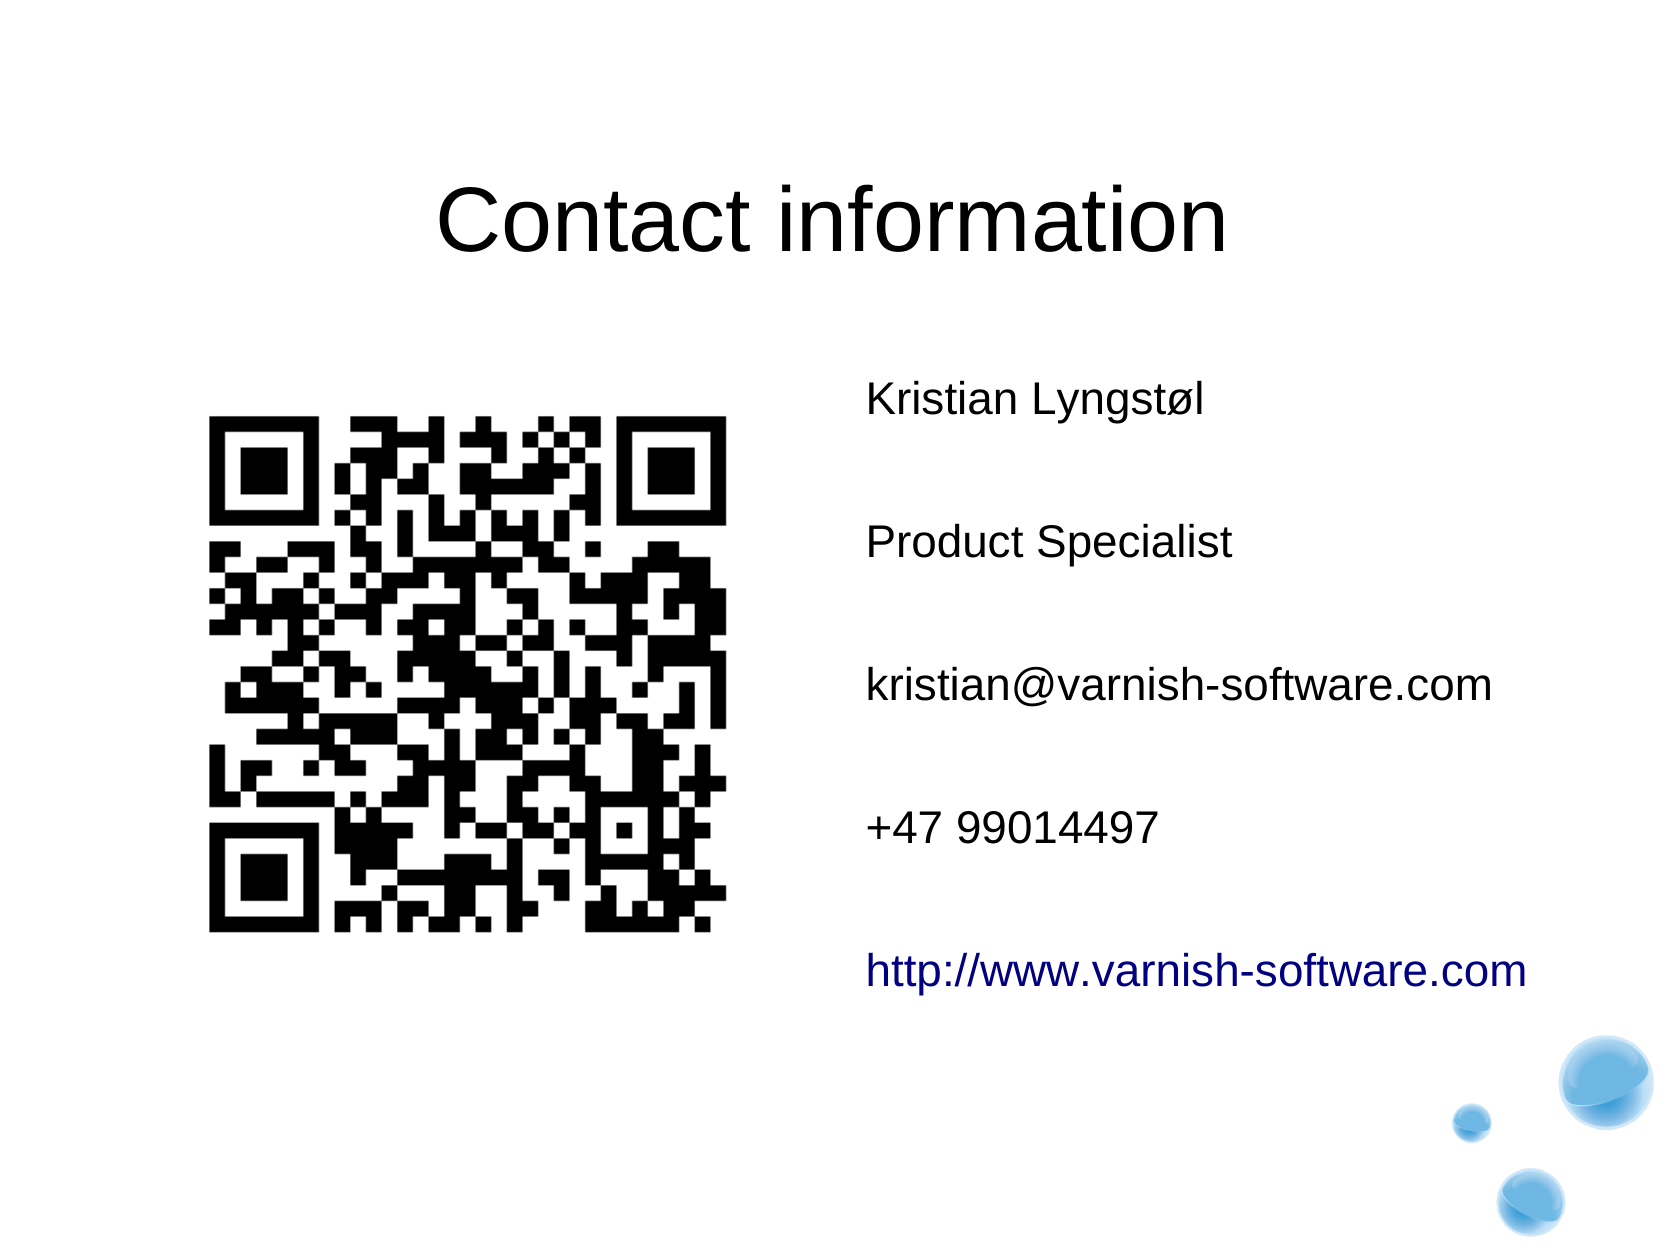

# Contact information
Kristian Lyngstøl
Product Specialist
kristian@varnish-software.com
+47 99014497
http://www.varnish-software.com